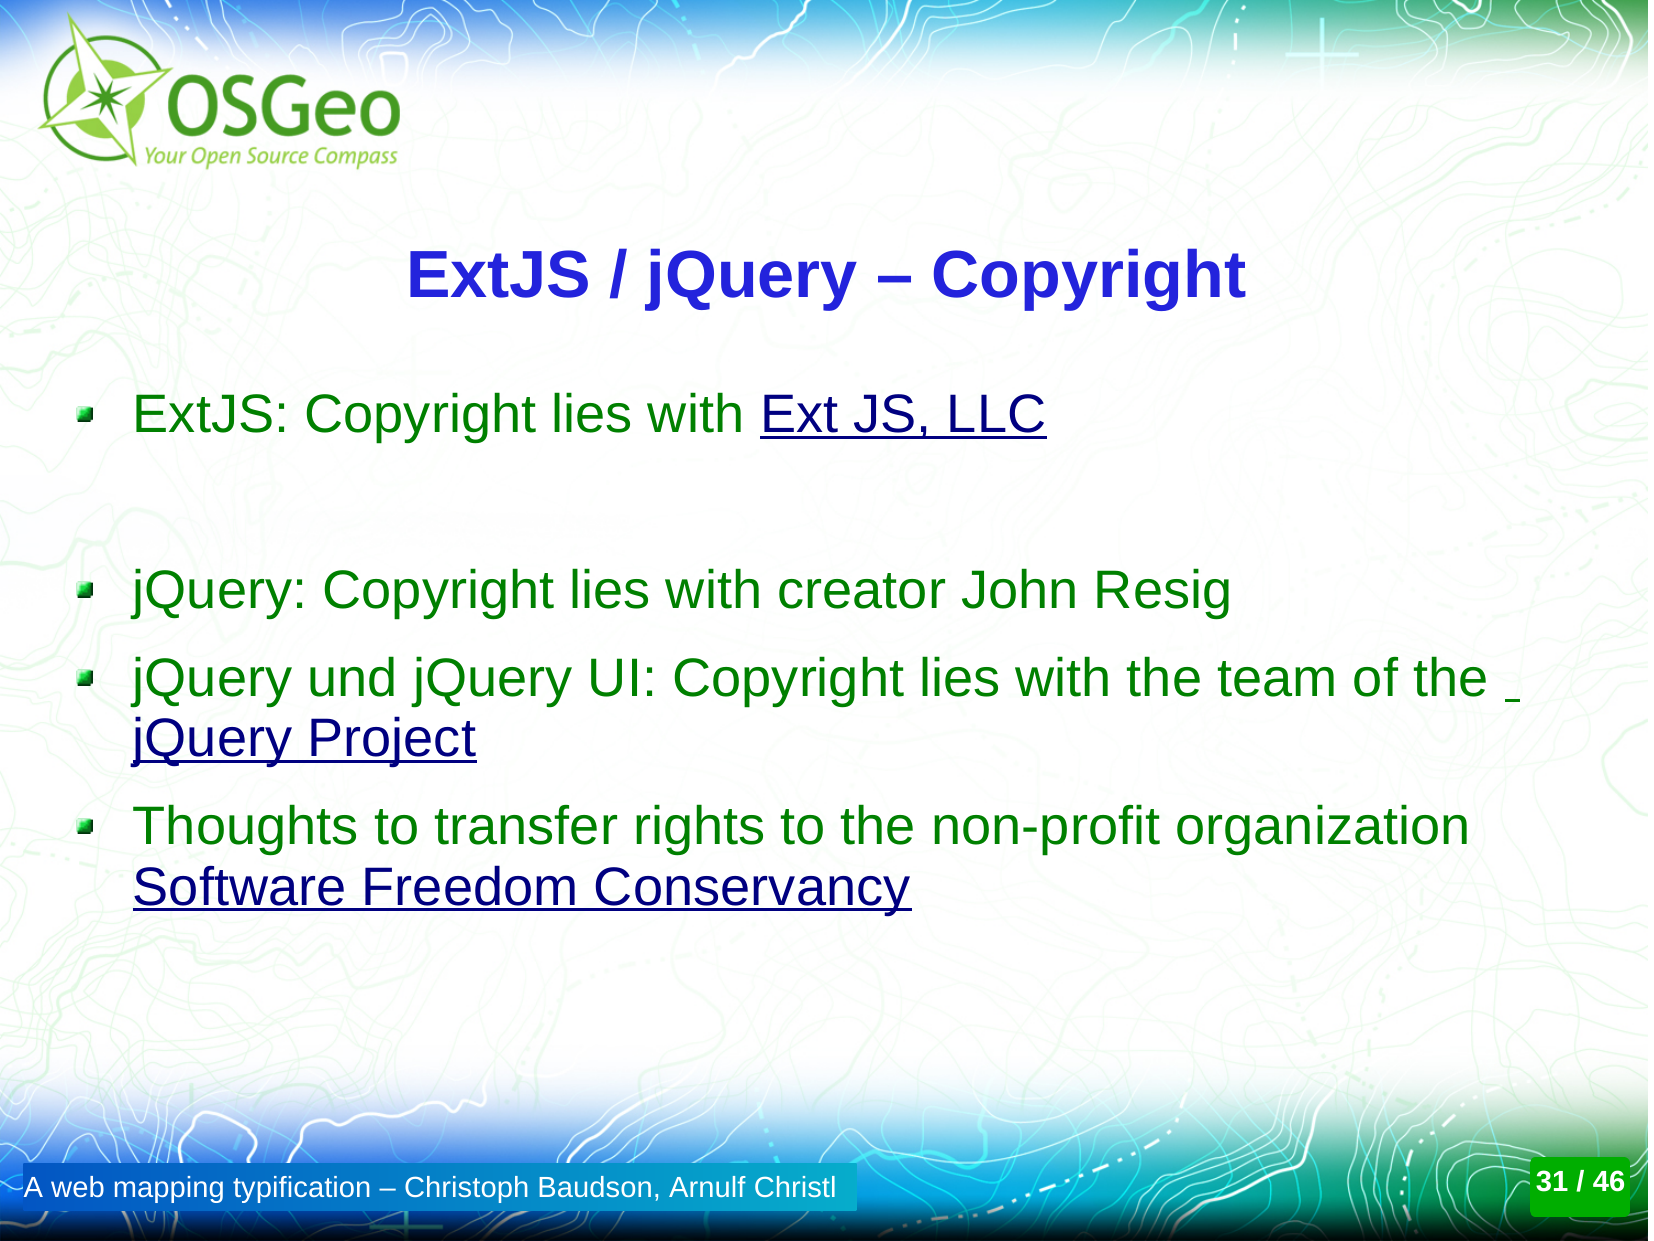

# ExtJS / jQuery – Copyright
ExtJS: Copyright lies with Ext JS, LLC
jQuery: Copyright lies with creator John Resig
jQuery und jQuery UI: Copyright lies with the team of the jQuery Project
Thoughts to transfer rights to the non-profit organization Software Freedom Conservancy